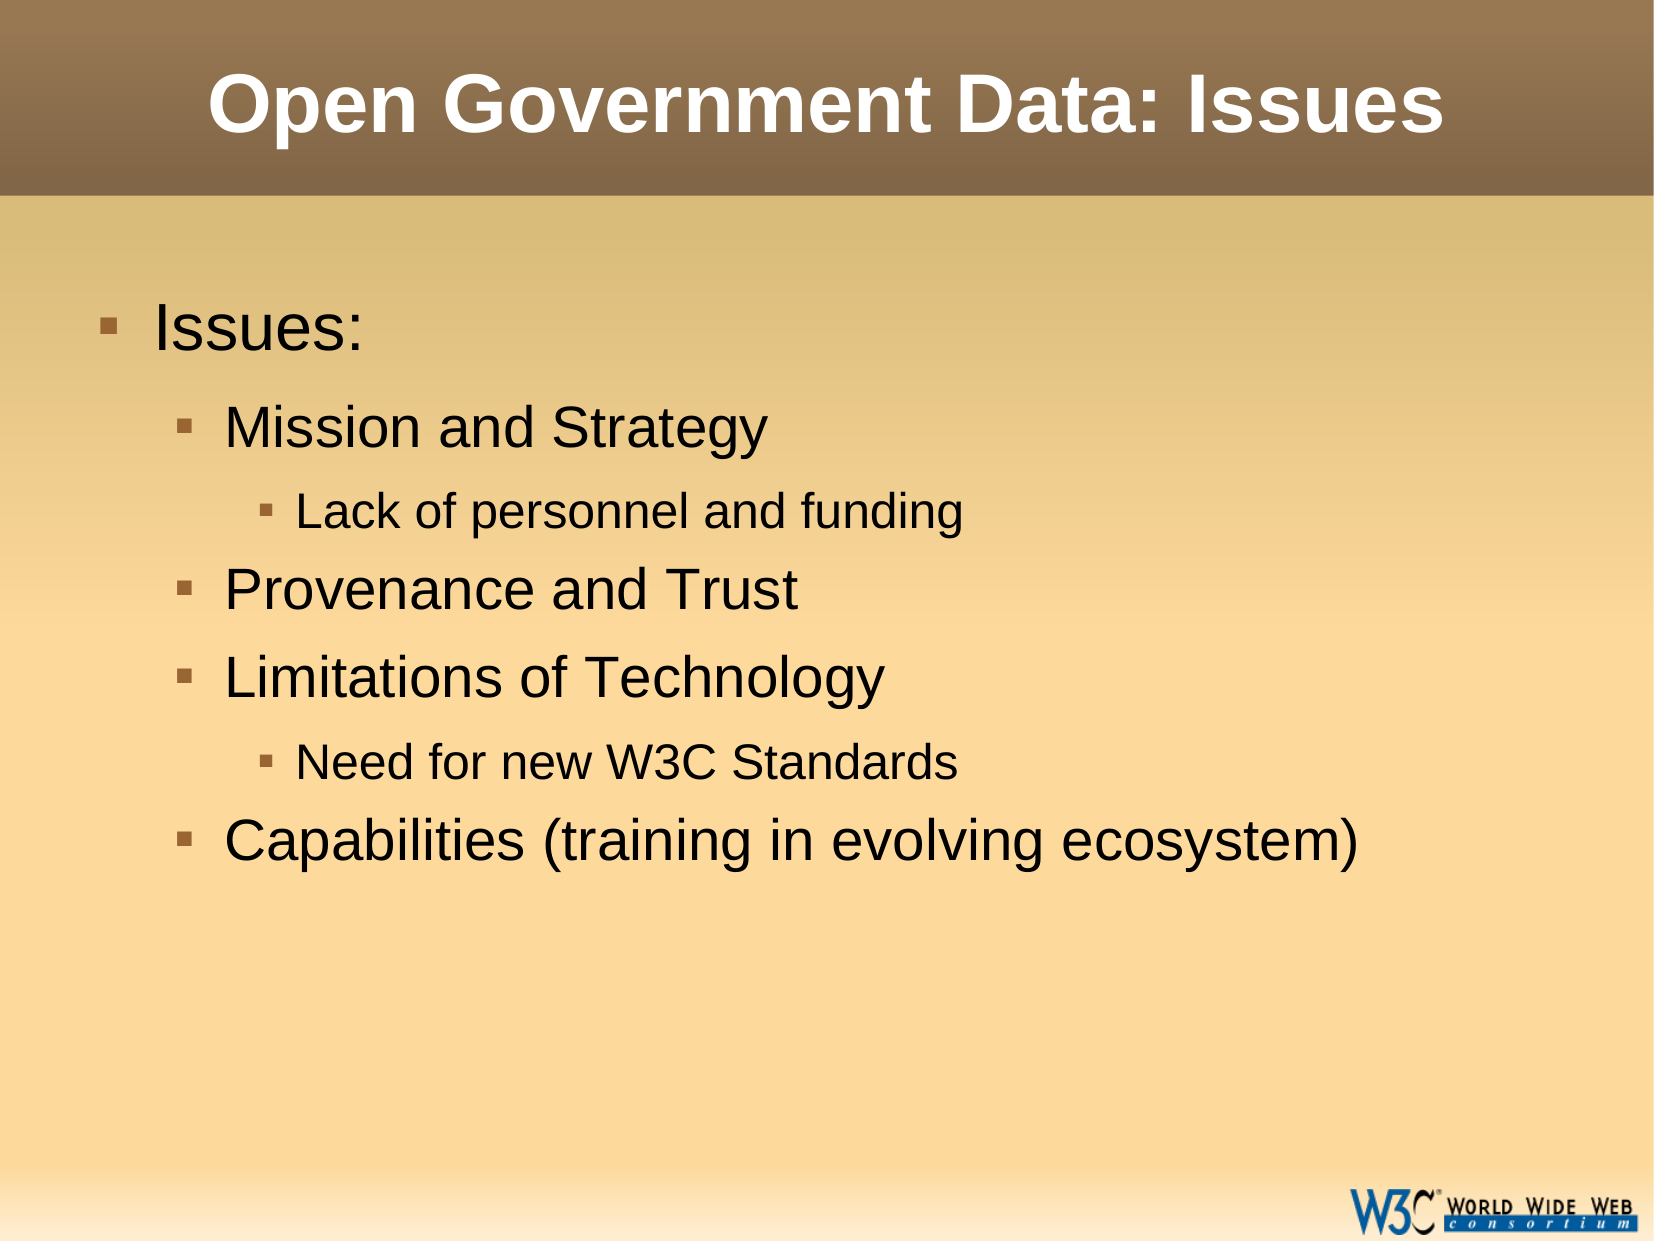

# Open Government Data: Issues
Issues:
Mission and Strategy
Lack of personnel and funding
Provenance and Trust
Limitations of Technology
Need for new W3C Standards
Capabilities (training in evolving ecosystem)